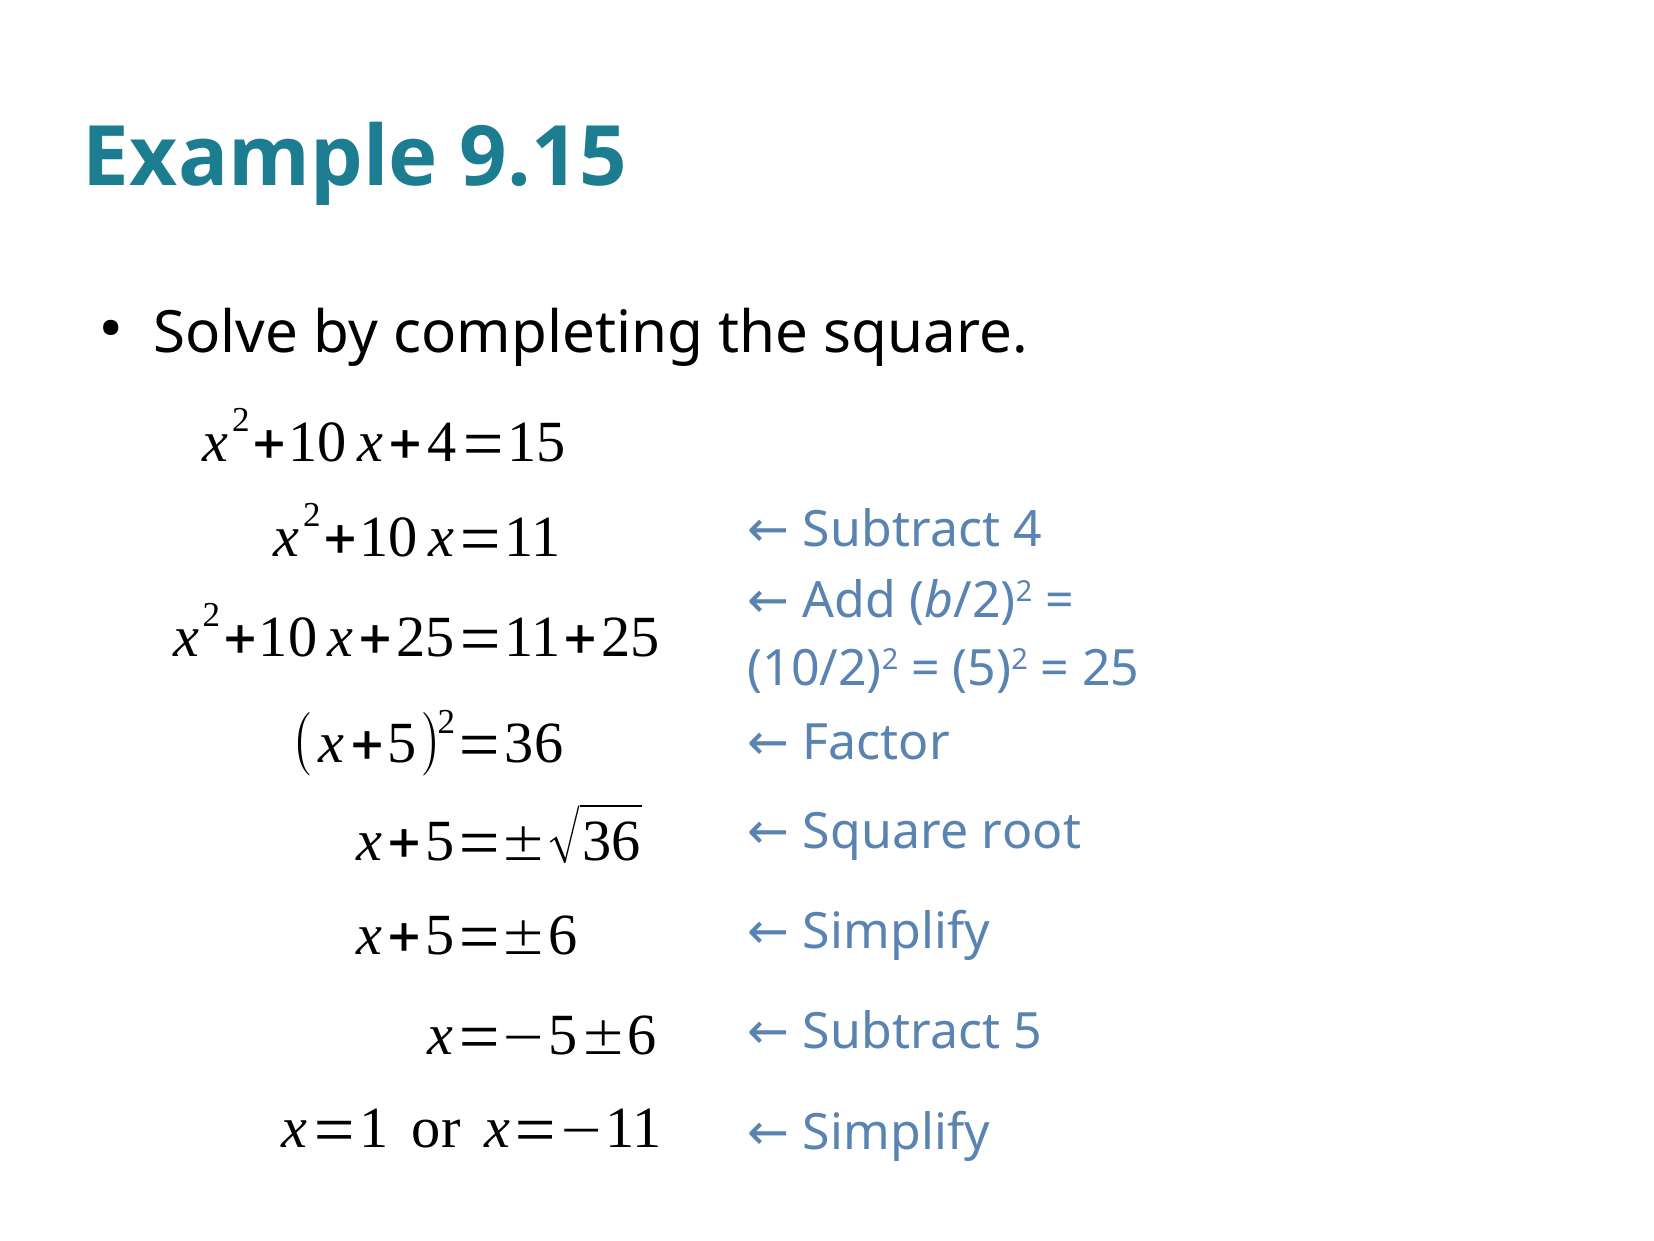

# Example 9.15
Solve by completing the square.
← Subtract 4
← Add (b/2)2 = (10/2)2 = (5)2 = 25
← Factor
← Square root
← Simplify
← Subtract 5
← Simplify